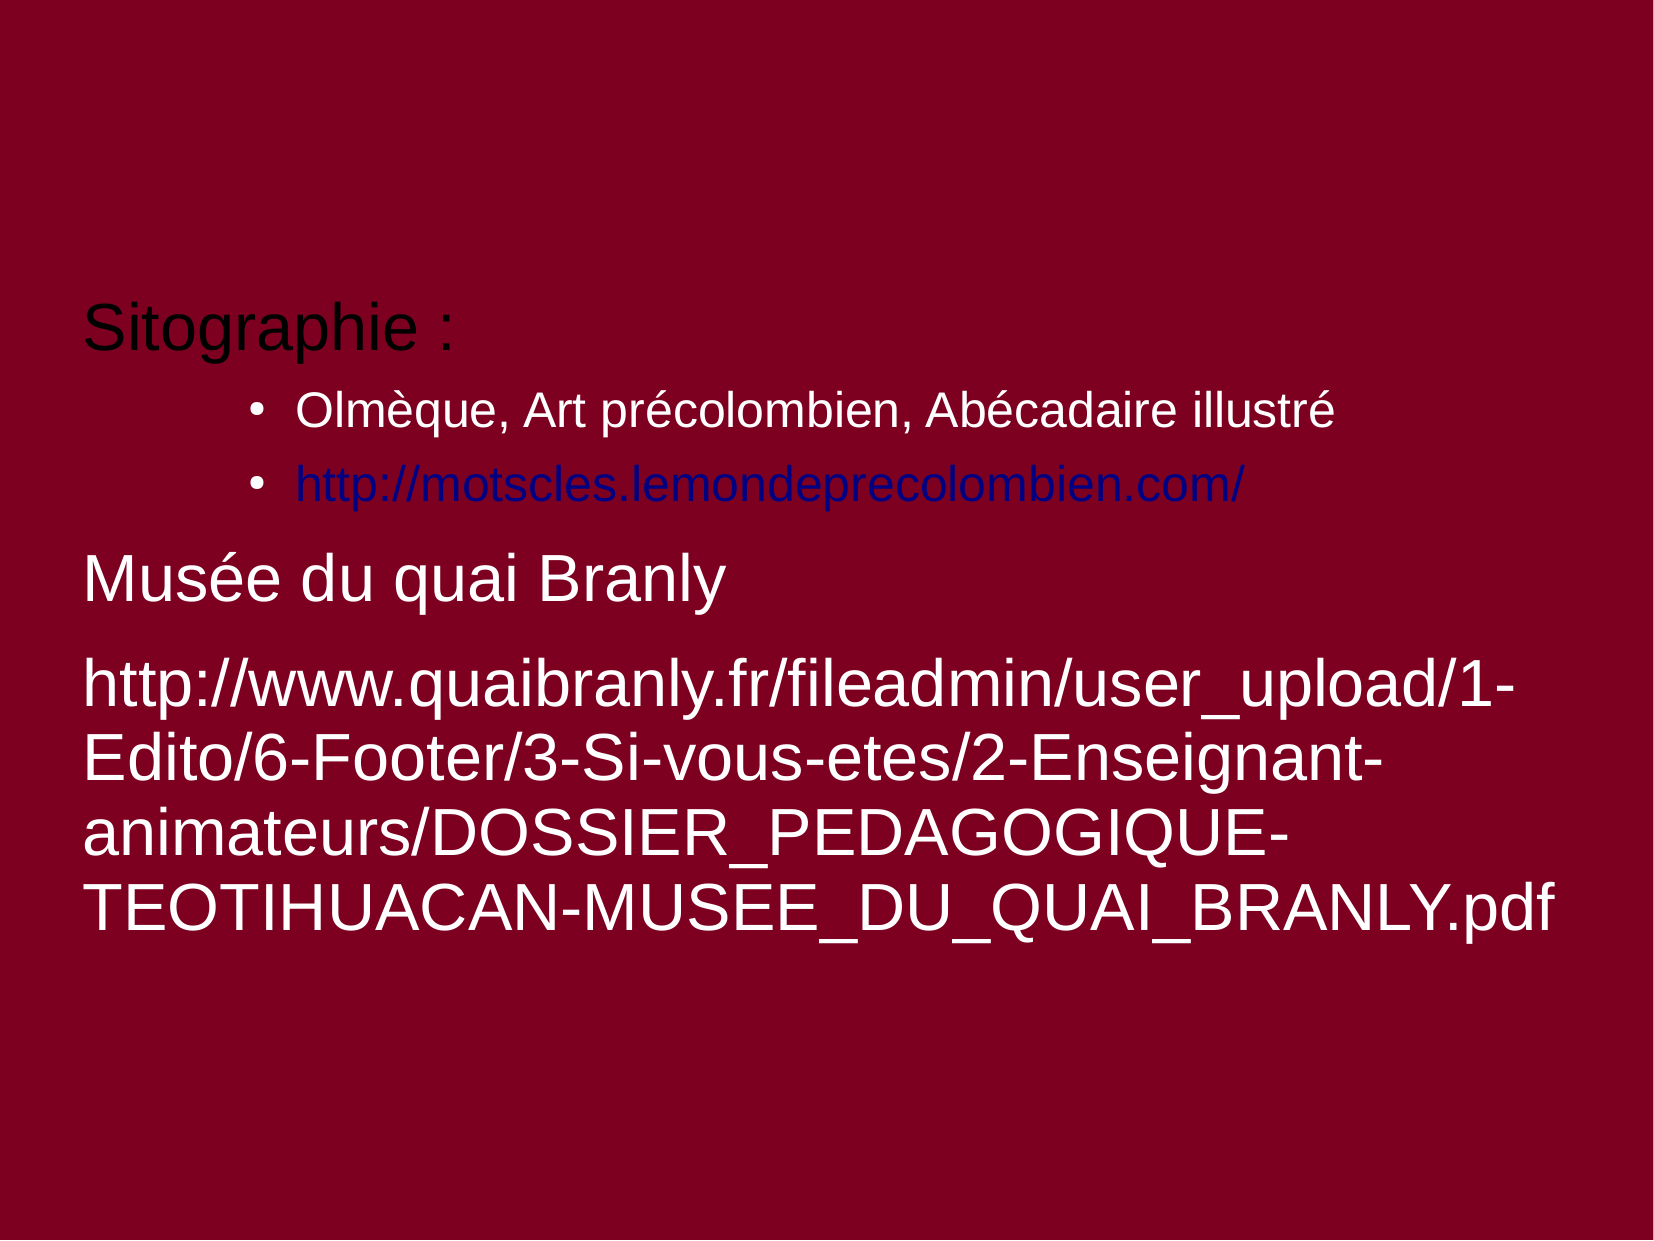

#
Sitographie :
Olmèque, Art précolombien, Abécadaire illustré
http://motscles.lemondeprecolombien.com/
Musée du quai Branly
http://www.quaibranly.fr/fileadmin/user_upload/1-Edito/6-Footer/3-Si-vous-etes/2-Enseignant-animateurs/DOSSIER_PEDAGOGIQUE-TEOTIHUACAN-MUSEE_DU_QUAI_BRANLY.pdf